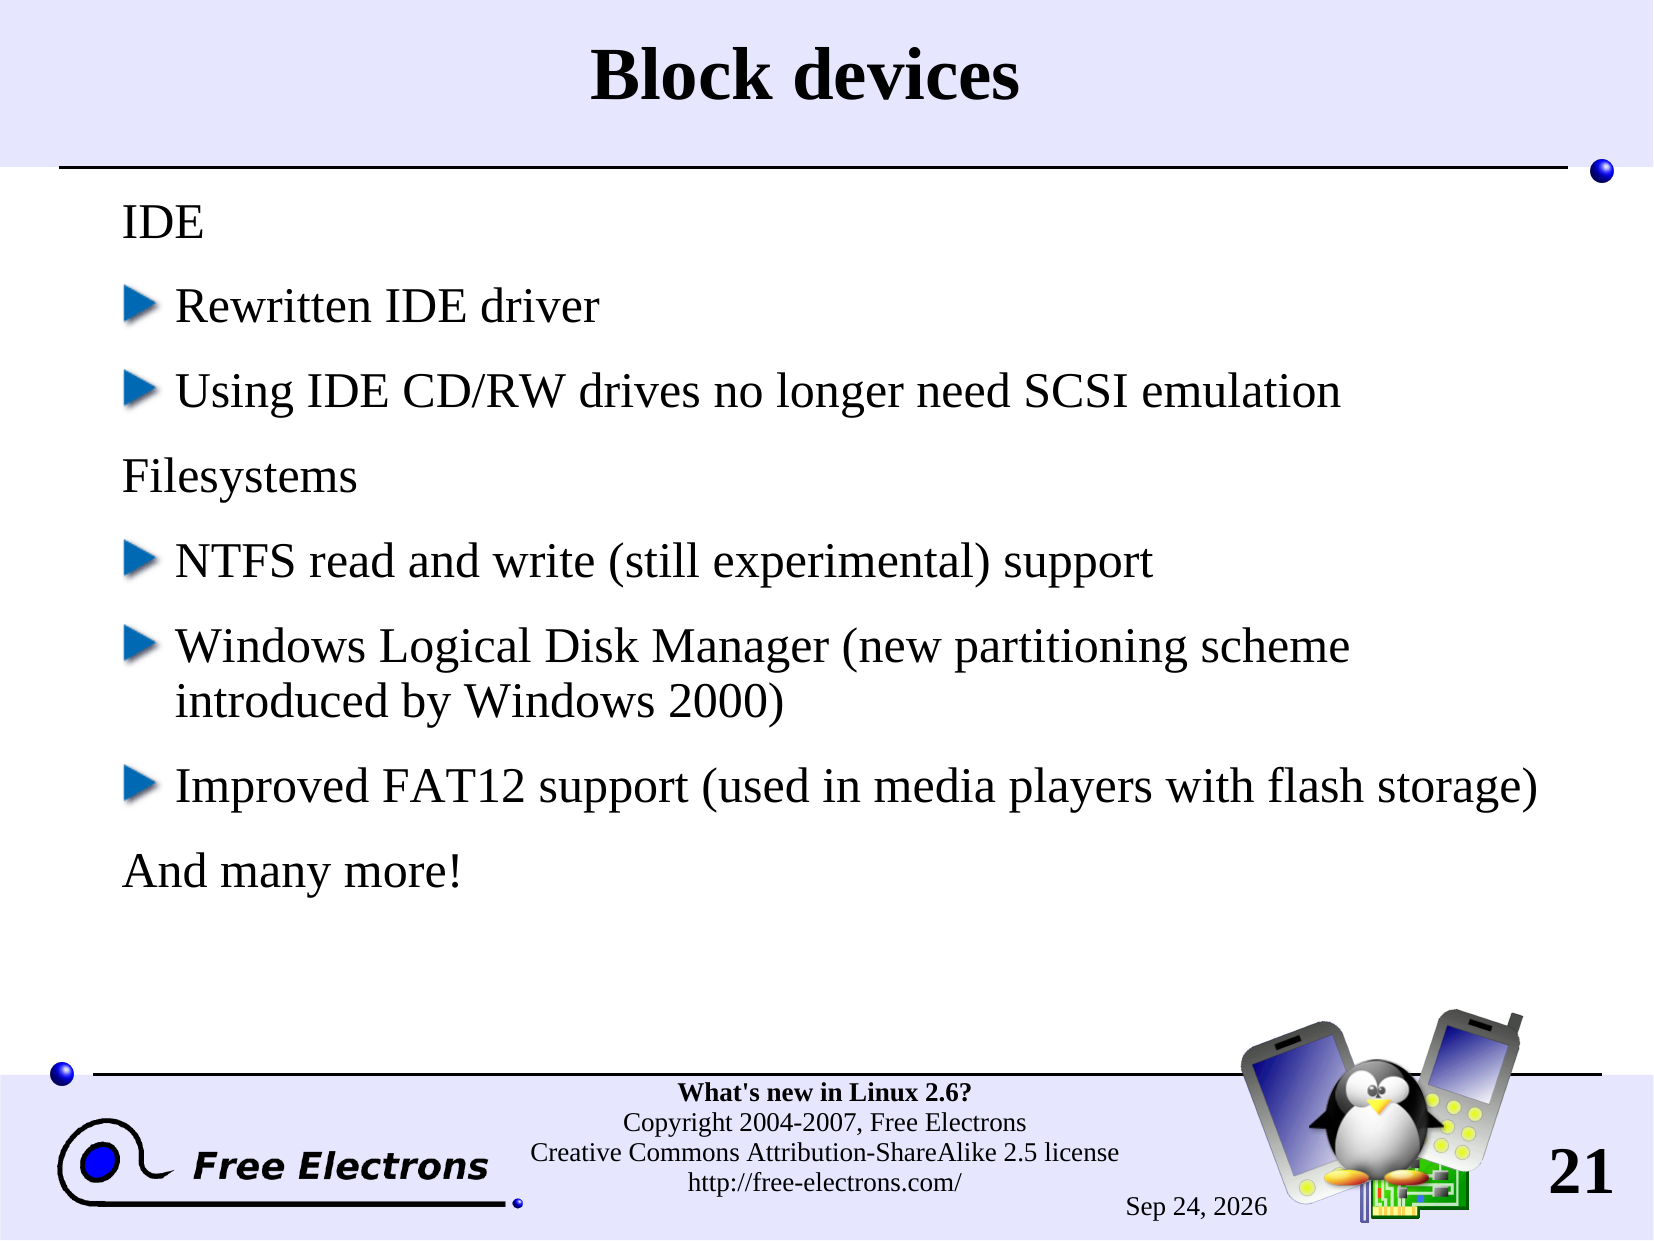

# Block devices
IDE
Rewritten IDE driver
Using IDE CD/RW drives no longer need SCSI emulation
Filesystems
NTFS read and write (still experimental) support
Windows Logical Disk Manager (new partitioning scheme introduced by Windows 2000)
Improved FAT12 support (used in media players with flash storage)
And many more!